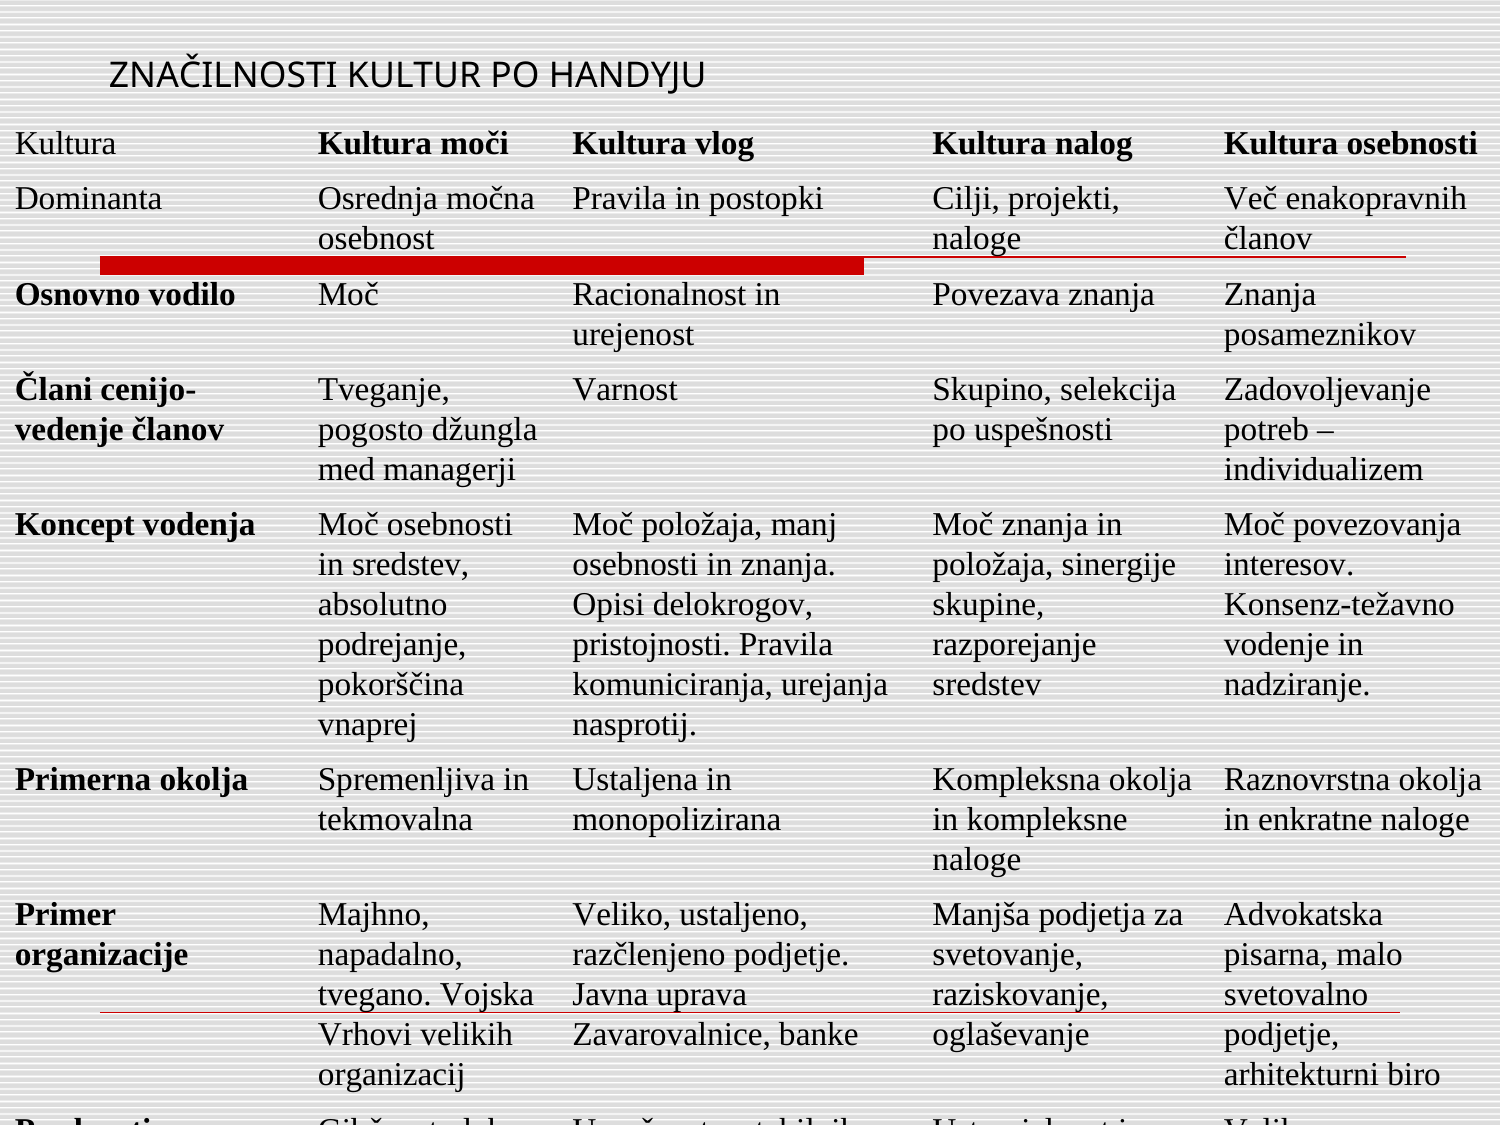

# ZNAČILNOSTI KULTUR PO HANDYJU
| Kultura | Kultura moči | Kultura vlog | Kultura nalog | Kultura osebnosti |
| --- | --- | --- | --- | --- |
| Dominanta | Osrednja močna osebnost | Pravila in postopki | Cilji, projekti, naloge | Več enakopravnih članov |
| Osnovno vodilo | Moč | Racionalnost in urejenost | Povezava znanja | Znanja posameznikov |
| Člani cenijo-vedenje članov | Tveganje, pogosto džungla med managerji | Varnost | Skupino, selekcija po uspešnosti | Zadovoljevanje potreb – individualizem |
| Koncept vodenja | Moč osebnosti in sredstev, absolutno podrejanje, pokorščina vnaprej | Moč položaja, manj osebnosti in znanja. Opisi delokrogov, pristojnosti. Pravila komuniciranja, urejanja nasprotij. | Moč znanja in položaja, sinergije skupine, razporejanje sredstev | Moč povezovanja interesov. Konsenz-težavno vodenje in nadziranje. |
| Primerna okolja | Spremenljiva in tekmovalna | Ustaljena in monopolizirana | Kompleksna okolja in kompleksne naloge | Raznovrstna okolja in enkratne naloge |
| Primer organizacije | Majhno, napadalno, tvegano. Vojska Vrhovi velikih organizacij | Veliko, ustaljeno, razčlenjeno podjetje. Javna uprava Zavarovalnice, banke | Manjša podjetja za svetovanje, raziskovanje, oglaševanje | Advokatska pisarna, malo svetovalno podjetje, arhitekturni biro |
| Prednosti | Gibčnost, dobro odzivanje, dejavno vplivanje | Uspešnost v stabilnih in /alimonopoliziranih okoljih | Ustvarjalnost in prožno delovanje v okolju | Velika motiviranost in prostost delovanja članov |
| Slabosti | Ob hitri rasti se lahko pajčevina raztrga | Počasno spreminjanje in prilagajanje | Manjša uspešnost, če je nujna specializiranost za urejanje zahtevnih zadev | Premajhen vpliv poslovodstva, manjša usmerjenost delovanja |
| Organiziranost in božanstvo | Pajčevina Zeus | Piramida (tempelj) Apolon | Matrika – mreža | Gruča Dionizij |